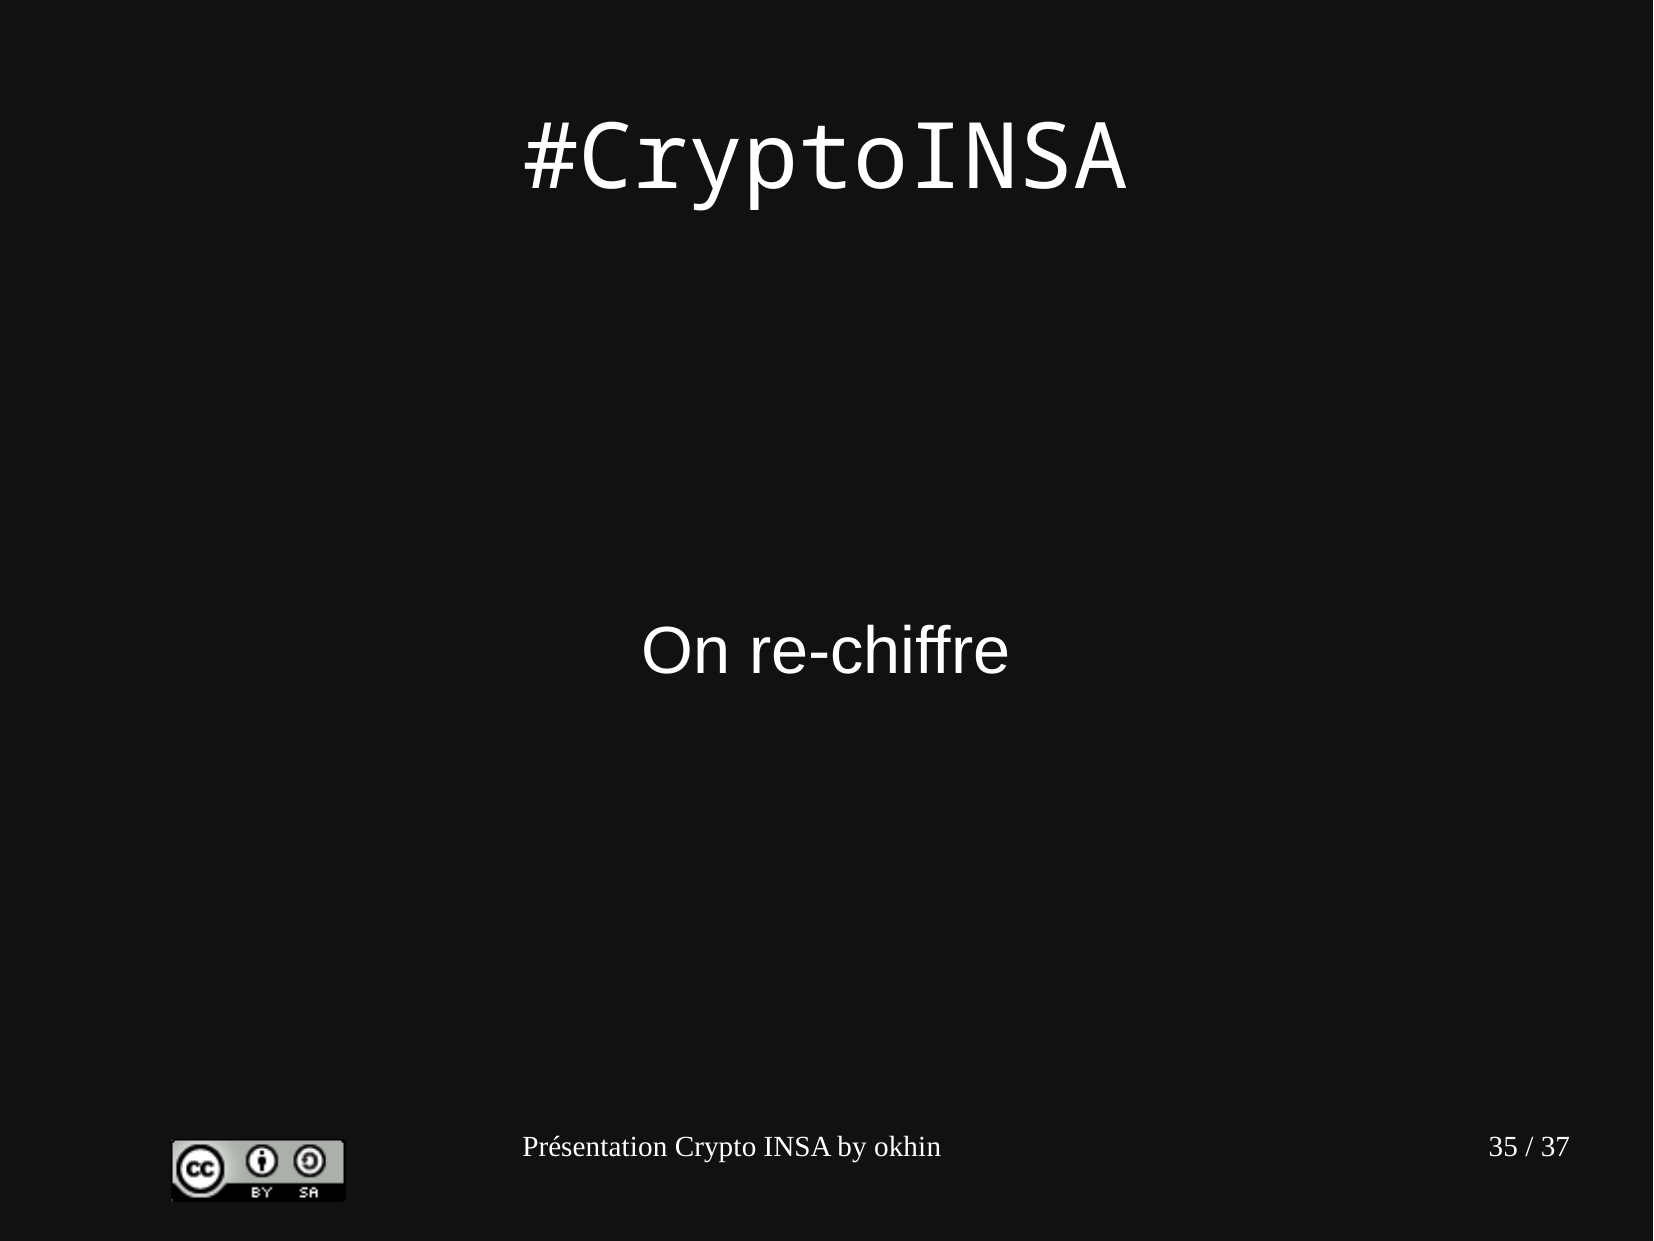

# #CryptoINSA
On re-chiffre
Présentation Crypto INSA by okhin
35